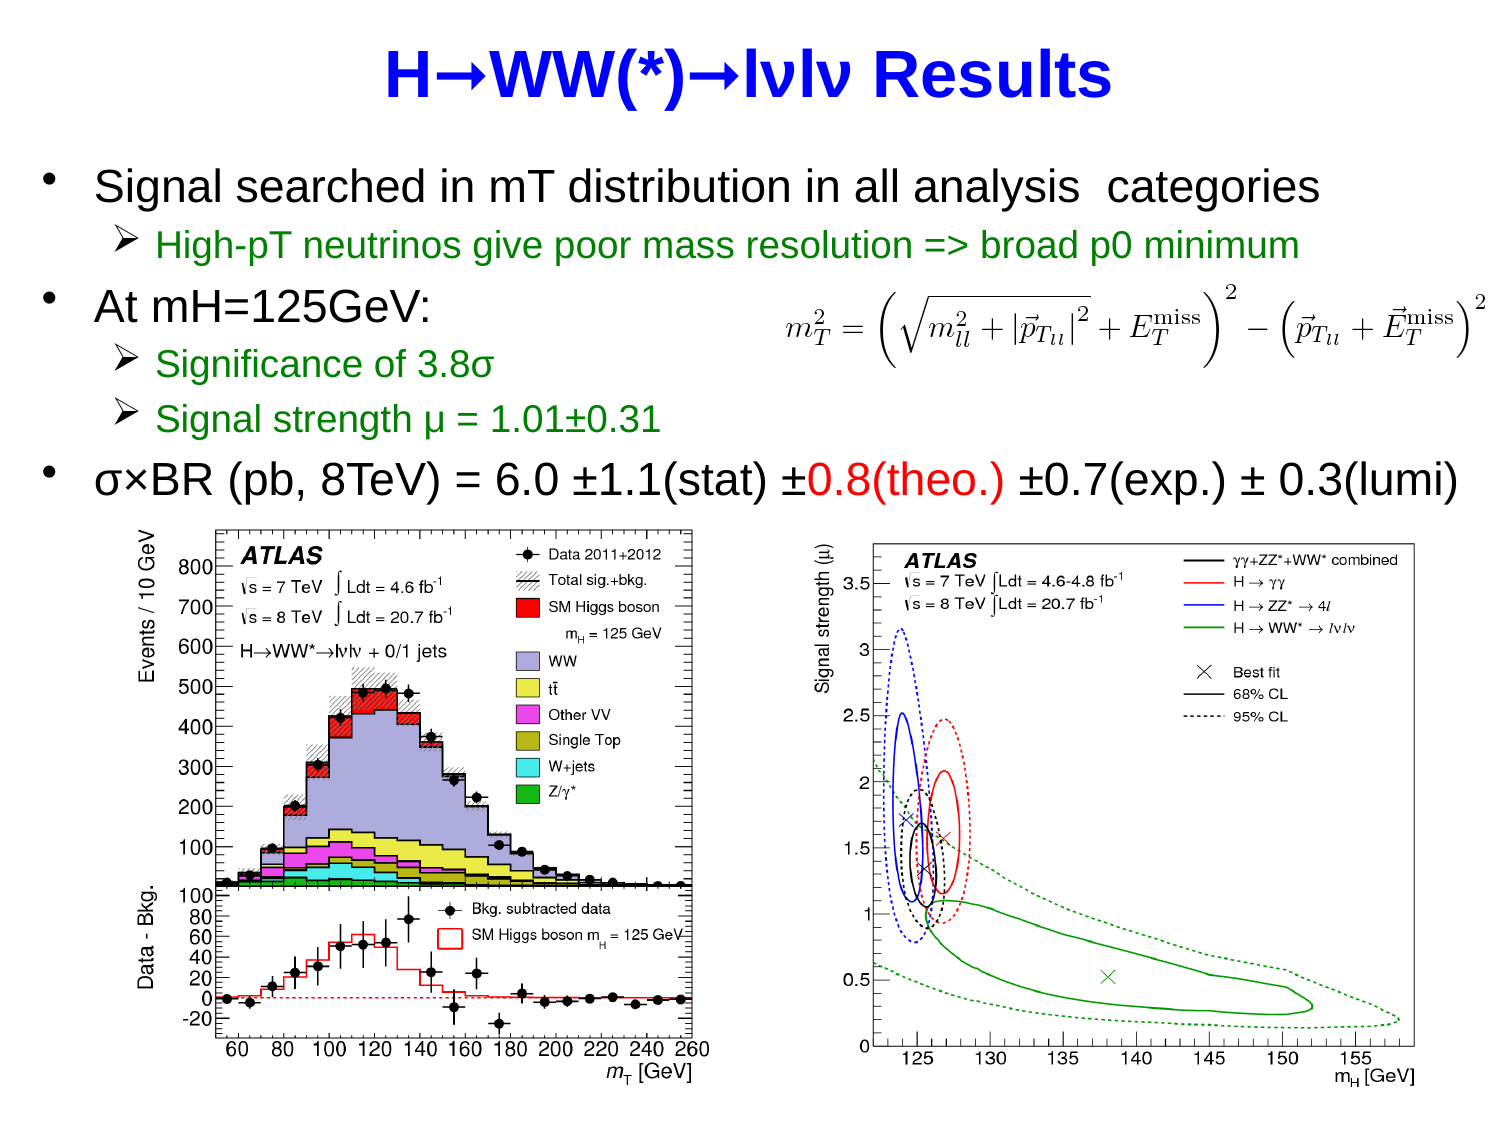

# H➞WW(*)➞lνlν Results
Signal searched in mT distribution in all analysis categories
High-pT neutrinos give poor mass resolution => broad p0 minimum
At mH=125GeV:
Significance of 3.8σ
Signal strength μ = 1.01±0.31
σ×BR (pb, 8TeV) = 6.0 ±1.1(stat) ±0.8(theo.) ±0.7(exp.) ± 0.3(lumi)